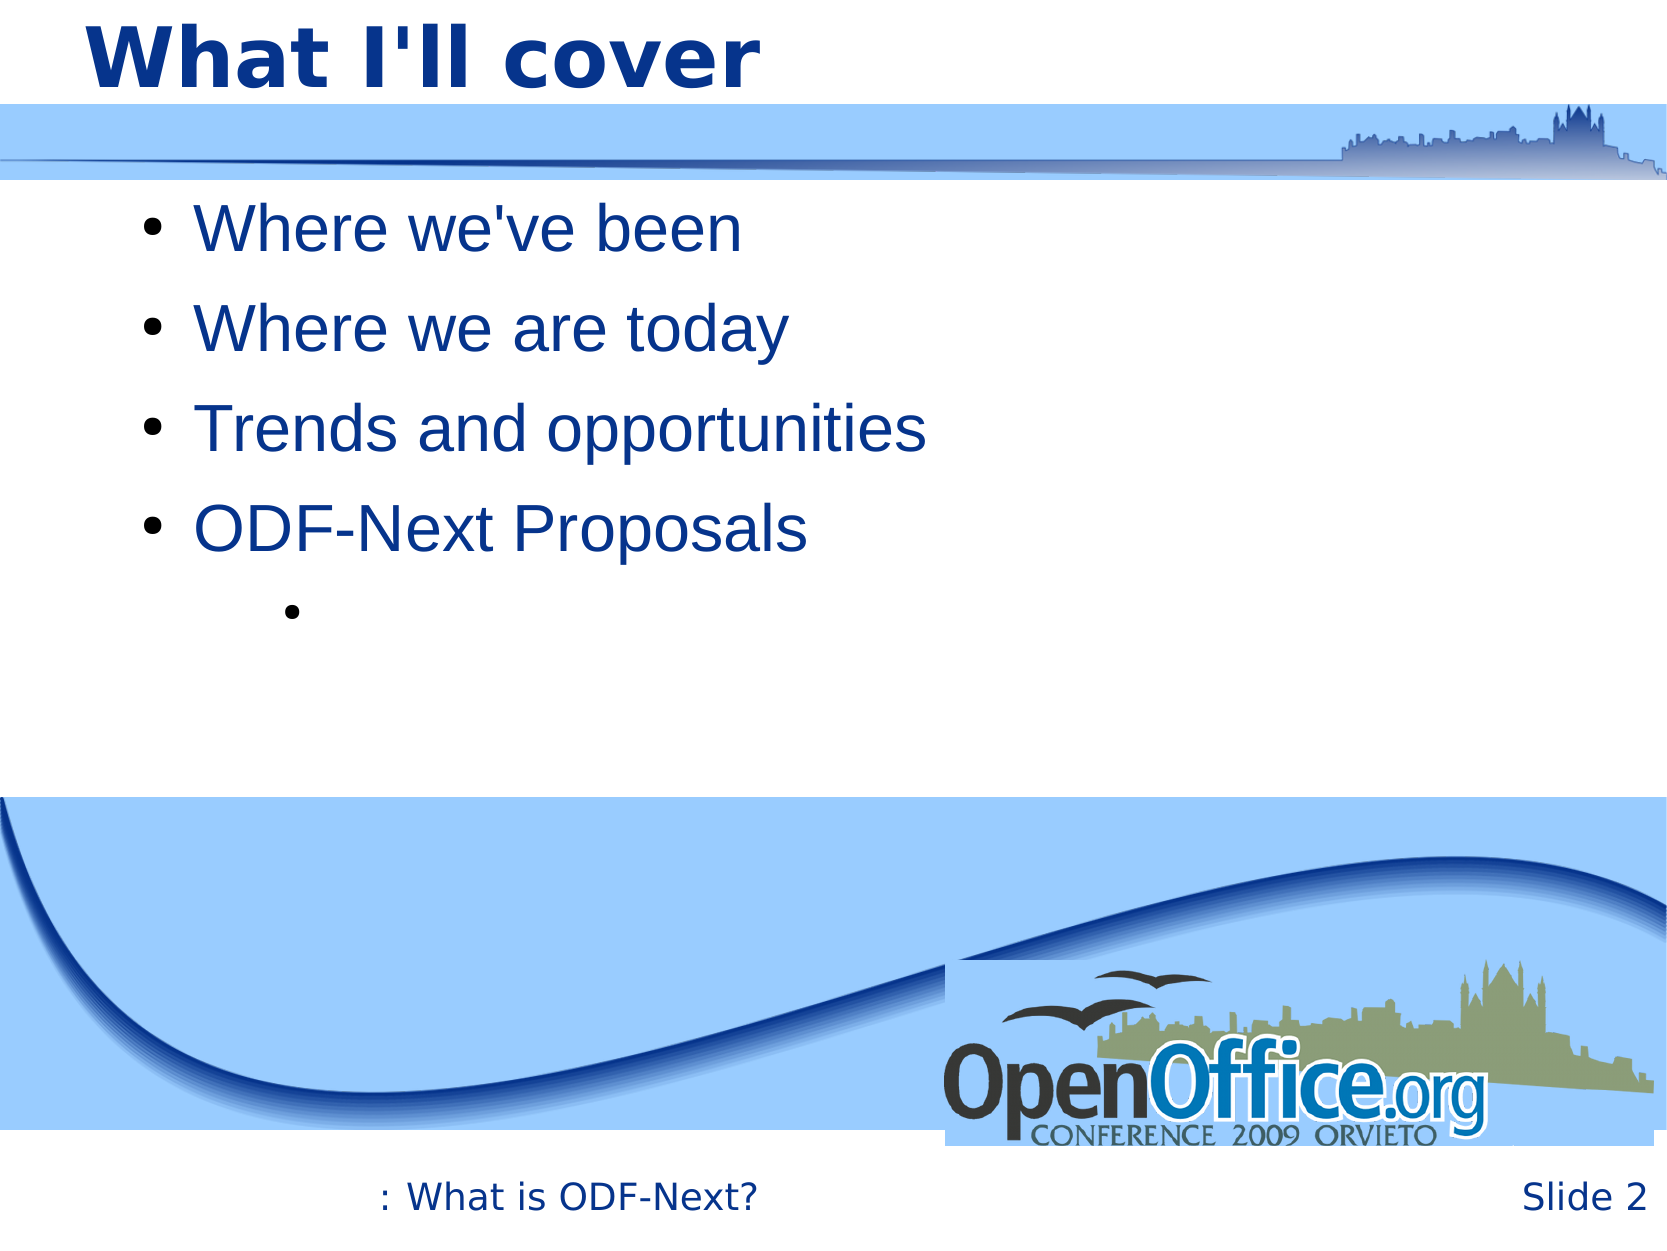

# What I'll cover
Where we've been
Where we are today
Trends and opportunities
ODF-Next Proposals
What is ODF-Next?
2